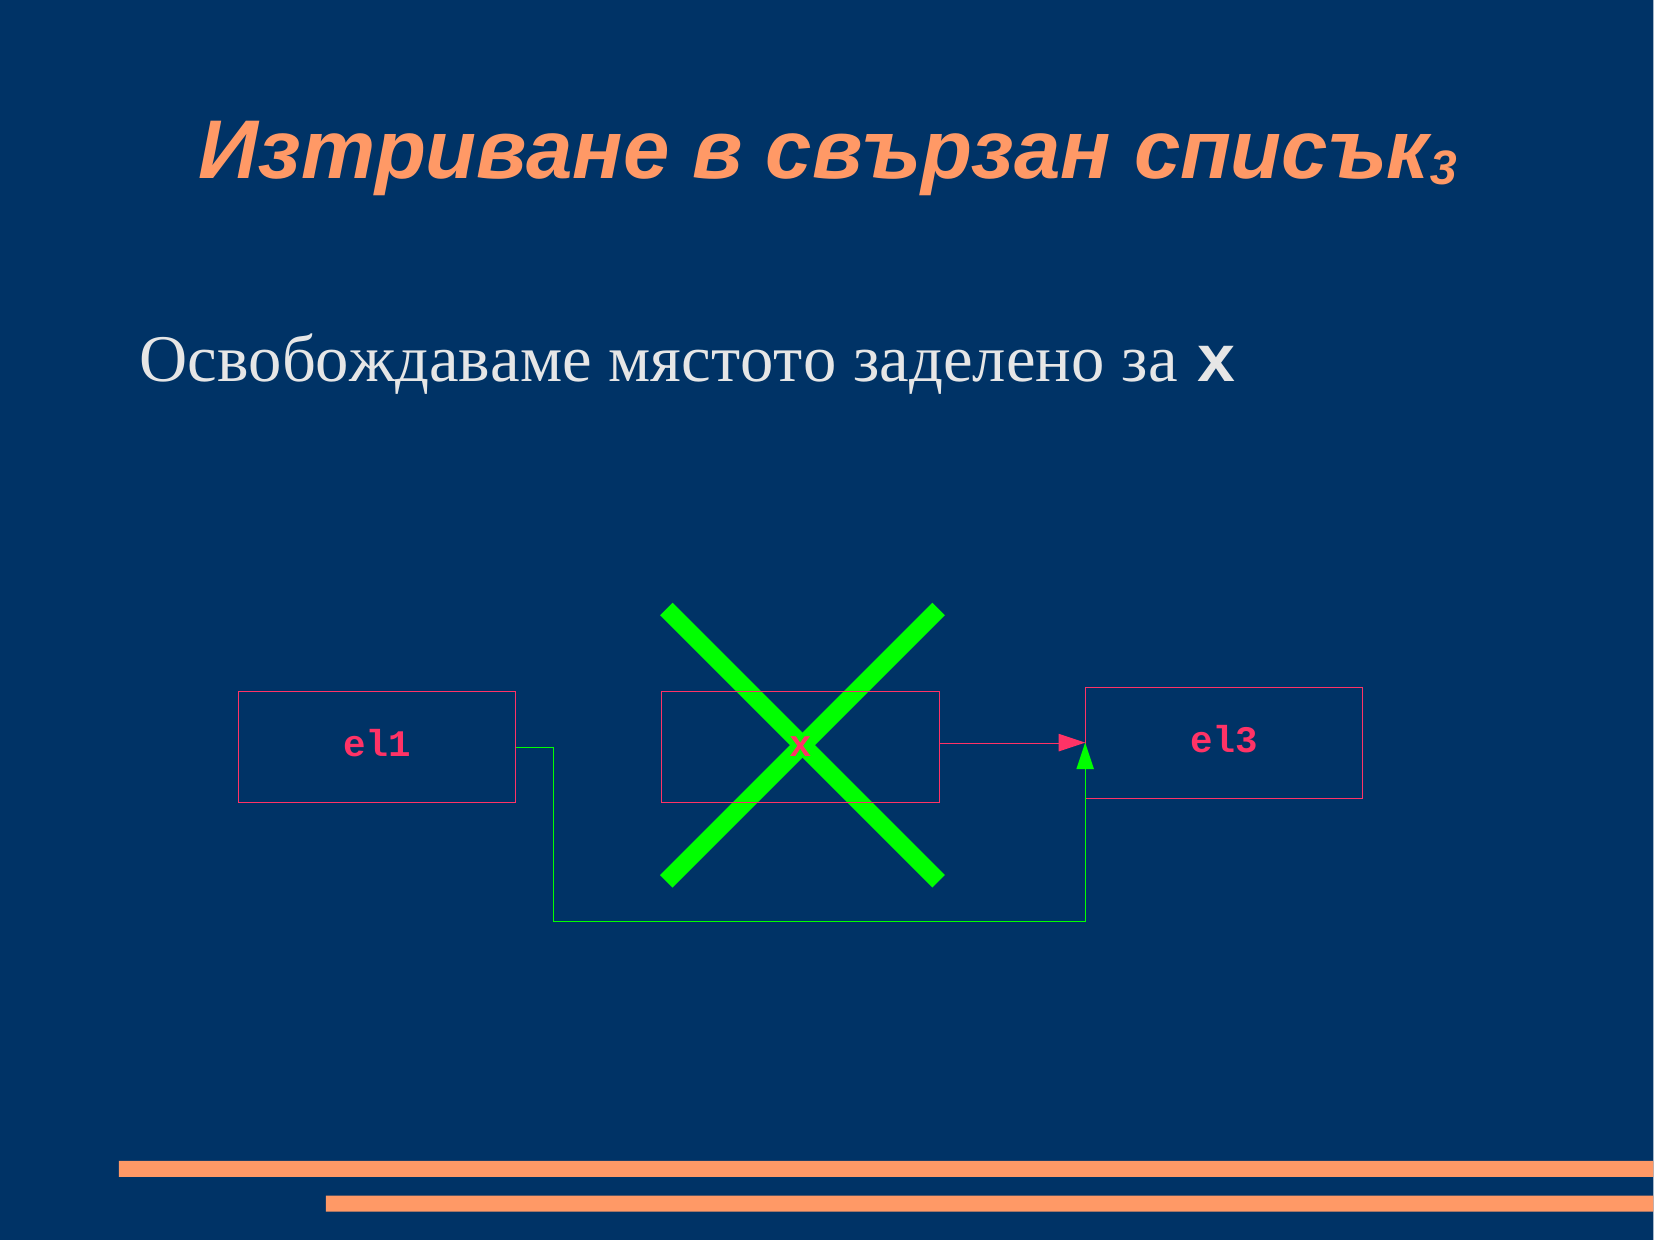

# Изтриване в свързан списък3
Освобождаваме мястото заделено за x
el3
el1
x